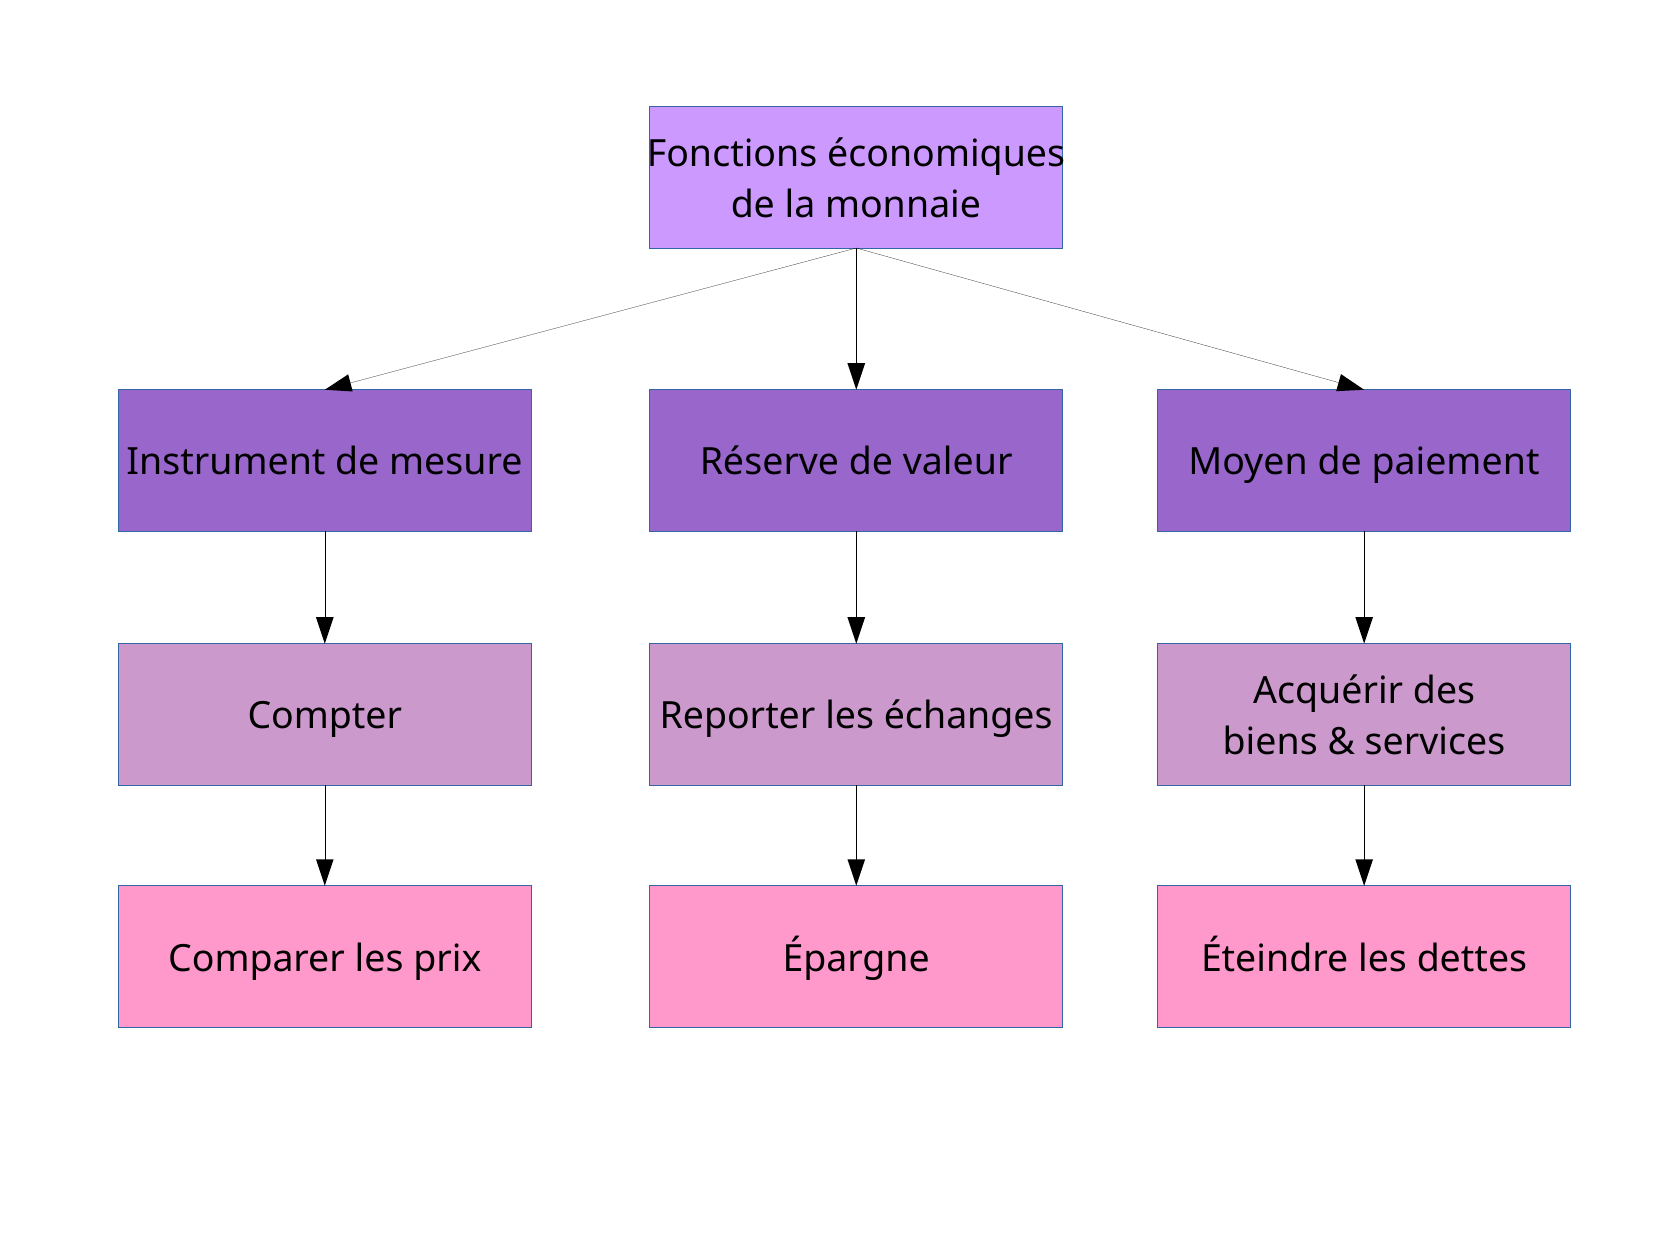

Fonctions économiques
de la monnaie
Instrument de mesure
Réserve de valeur
Moyen de paiement
Compter
Reporter les échanges
Acquérir des
biens & services
Comparer les prix
Épargne
Éteindre les dettes